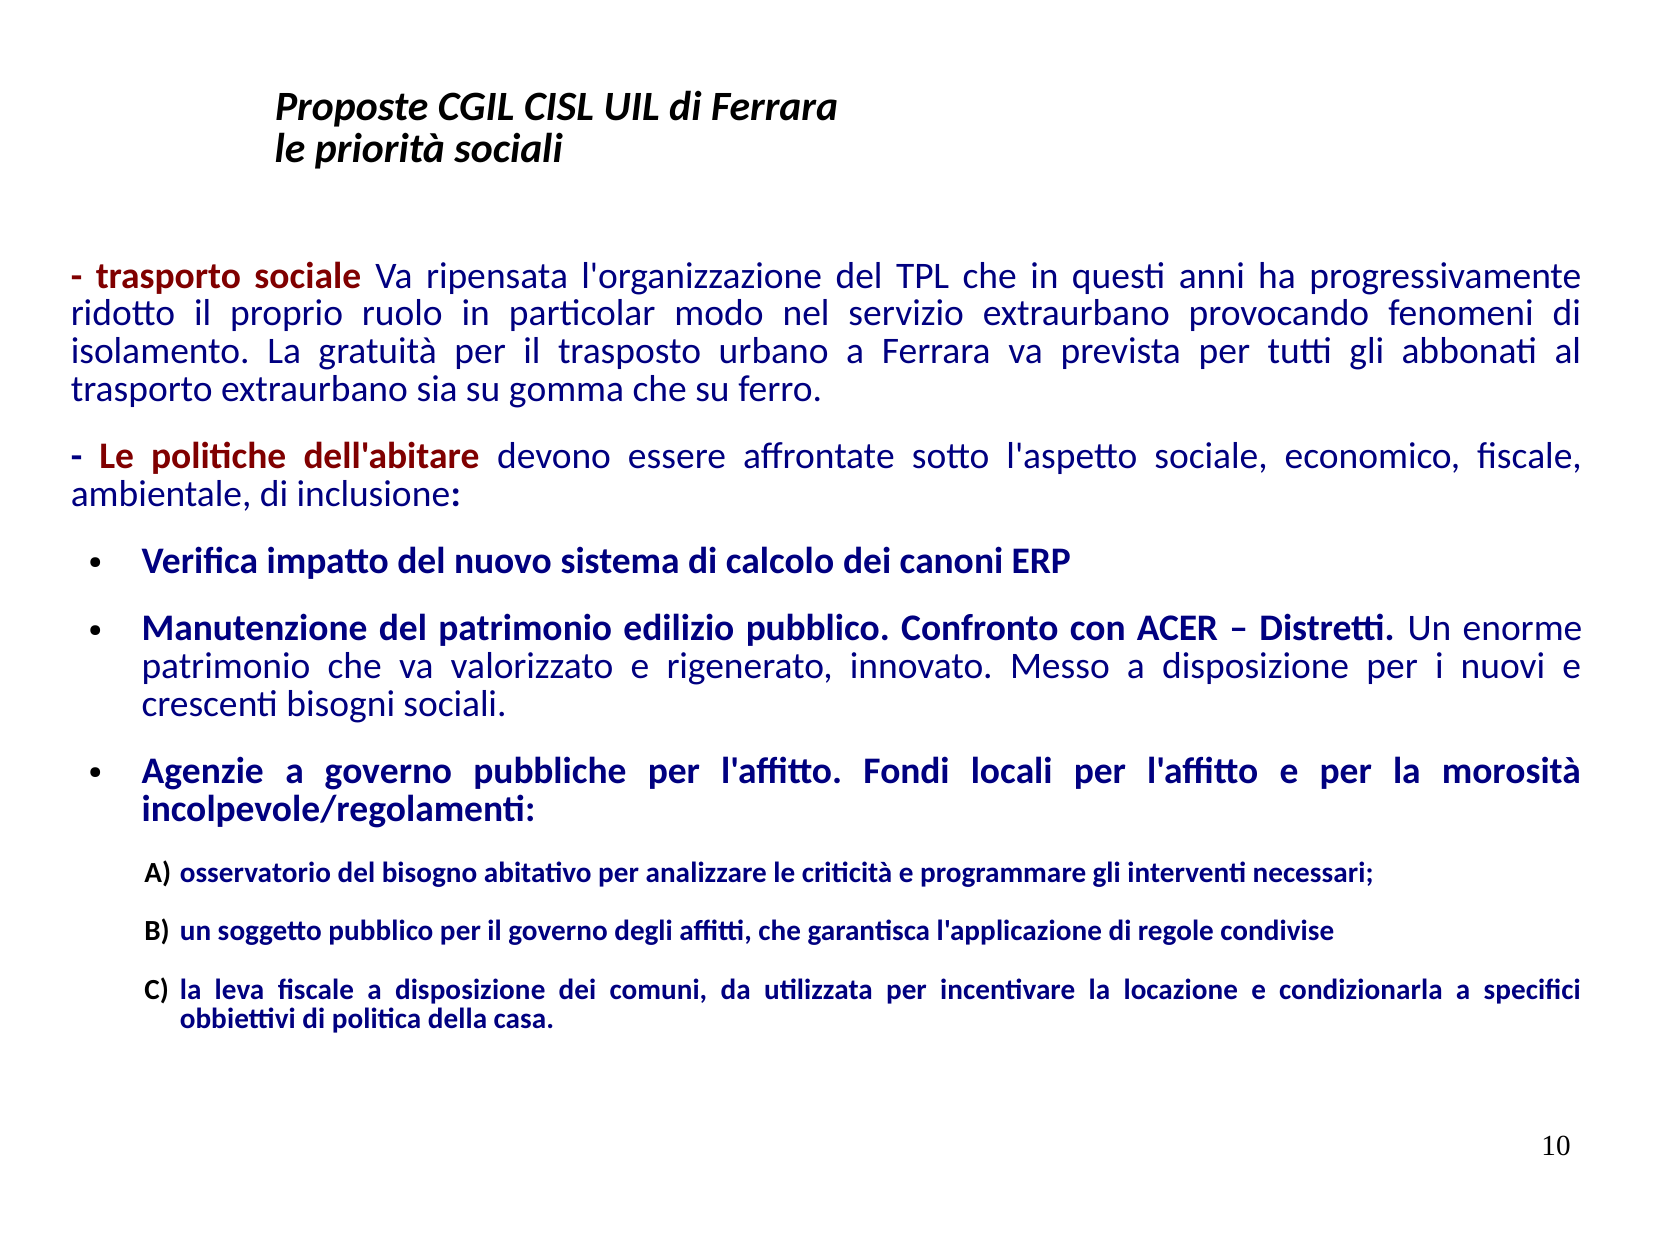

# Proposte CGIL CISL UIL di Ferrara le priorità sociali
- trasporto sociale Va ripensata l'organizzazione del TPL che in questi anni ha progressivamente ridotto il proprio ruolo in particolar modo nel servizio extraurbano provocando fenomeni di isolamento. La gratuità per il trasposto urbano a Ferrara va prevista per tutti gli abbonati al trasporto extraurbano sia su gomma che su ferro.
- Le politiche dell'abitare devono essere affrontate sotto l'aspetto sociale, economico, fiscale, ambientale, di inclusione:
Verifica impatto del nuovo sistema di calcolo dei canoni ERP
Manutenzione del patrimonio edilizio pubblico. Confronto con ACER – Distretti. Un enorme patrimonio che va valorizzato e rigenerato, innovato. Messo a disposizione per i nuovi e crescenti bisogni sociali.
Agenzie a governo pubbliche per l'affitto. Fondi locali per l'affitto e per la morosità incolpevole/regolamenti:
osservatorio del bisogno abitativo per analizzare le criticità e programmare gli interventi necessari;
un soggetto pubblico per il governo degli affitti, che garantisca l'applicazione di regole condivise
la leva fiscale a disposizione dei comuni, da utilizzata per incentivare la locazione e condizionarla a specifici obbiettivi di politica della casa.
10